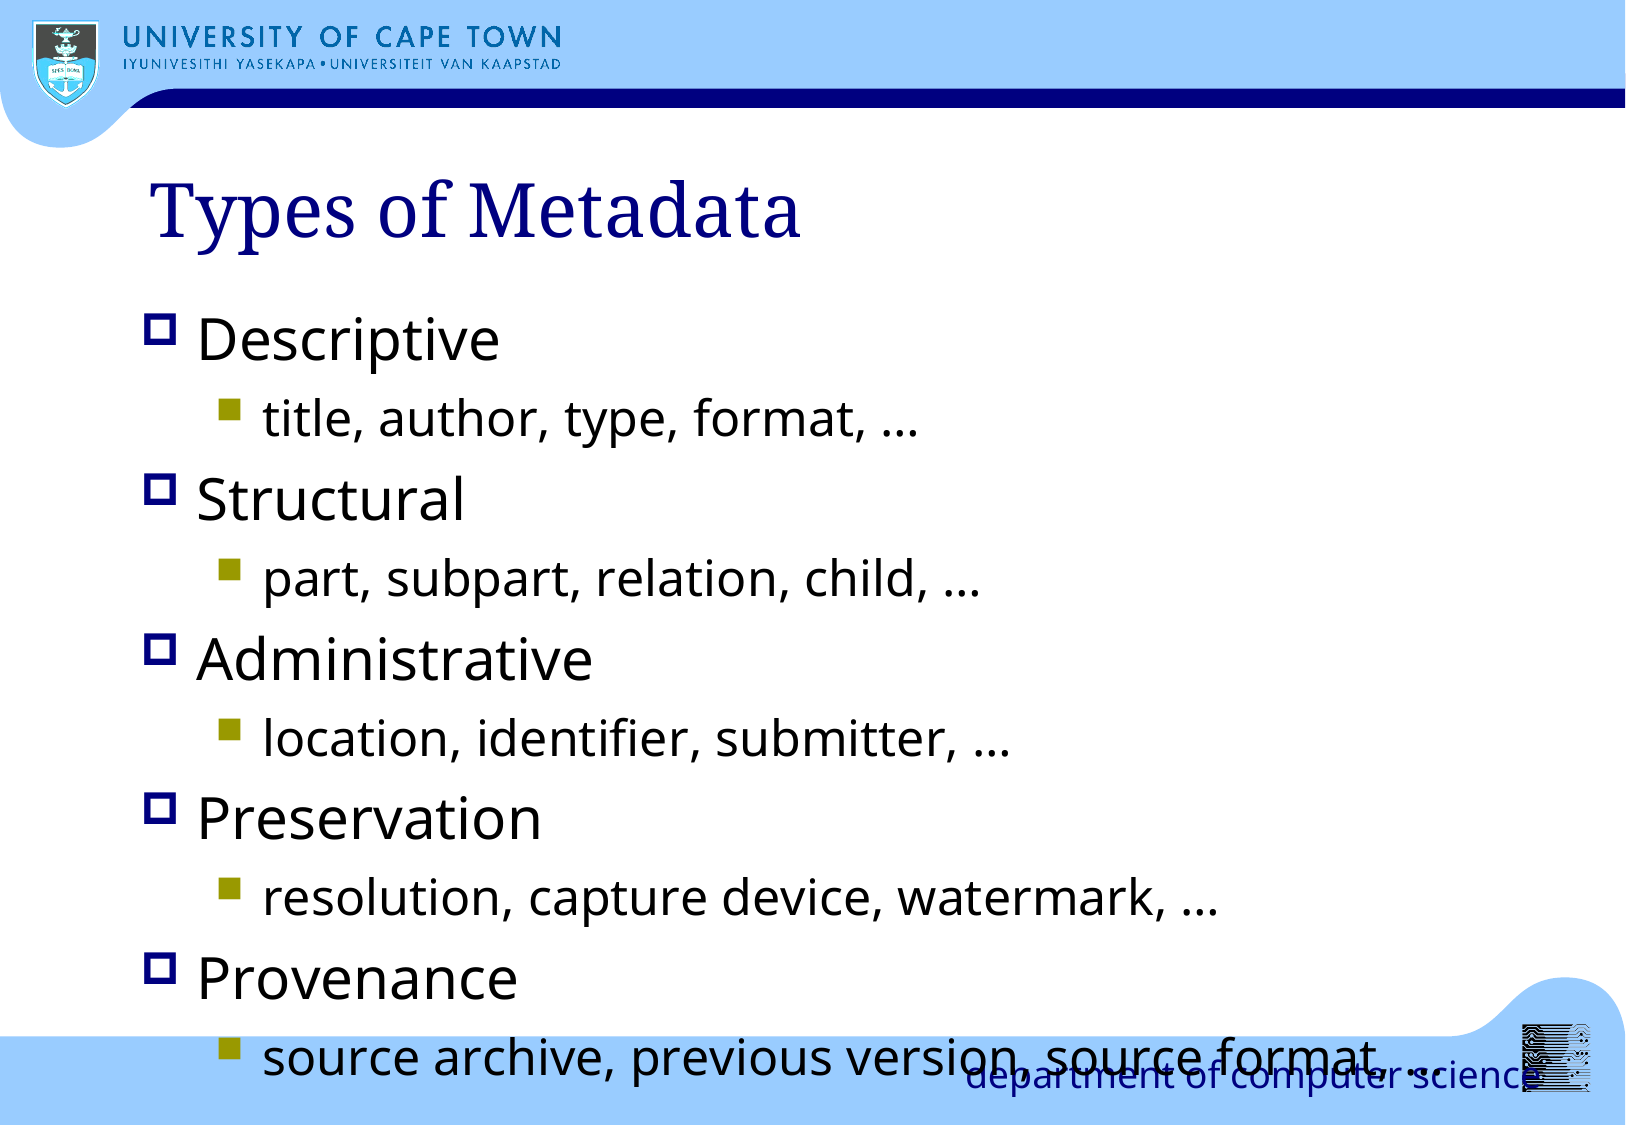

# Types of Metadata
Descriptive
title, author, type, format, …
Structural
part, subpart, relation, child, …
Administrative
location, identifier, submitter, …
Preservation
resolution, capture device, watermark, …
Provenance
source archive, previous version, source format, …